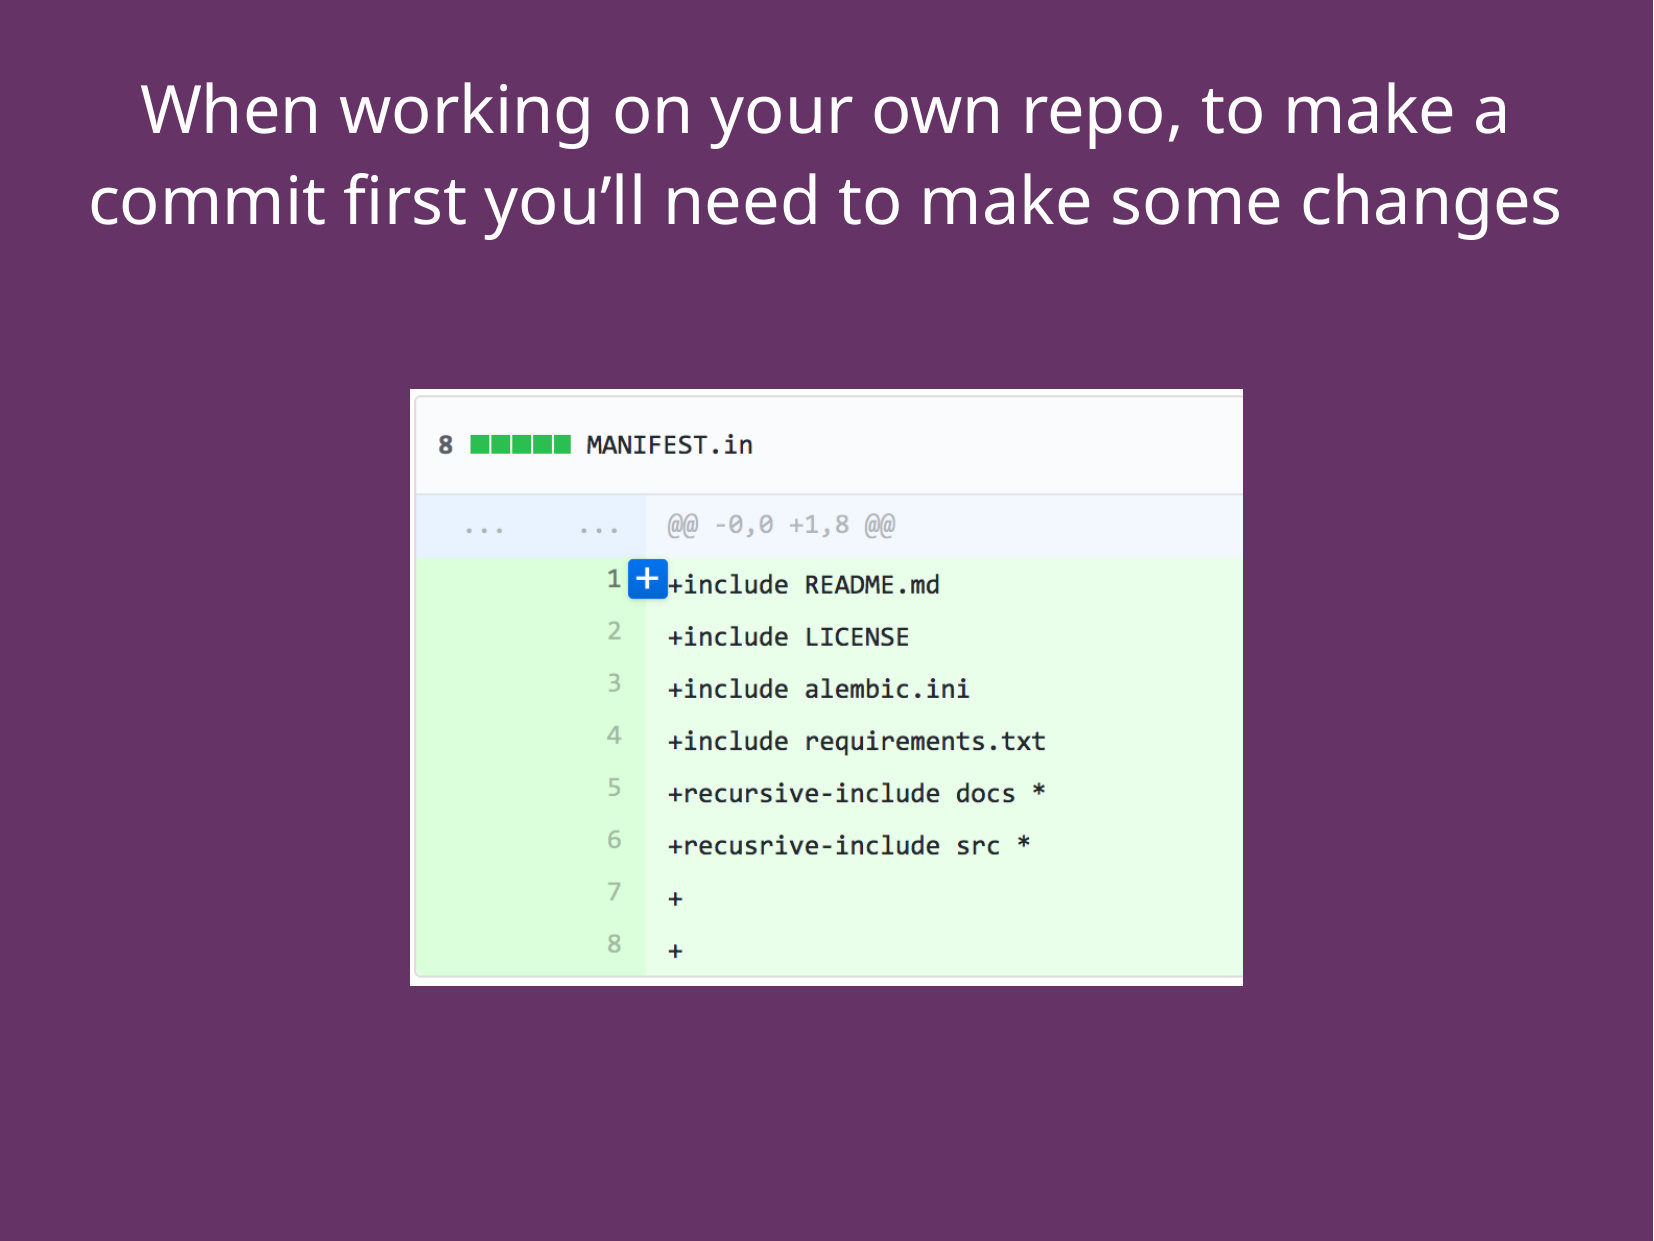

# When working on your own repo, to make a commit first you’ll need to make some changes